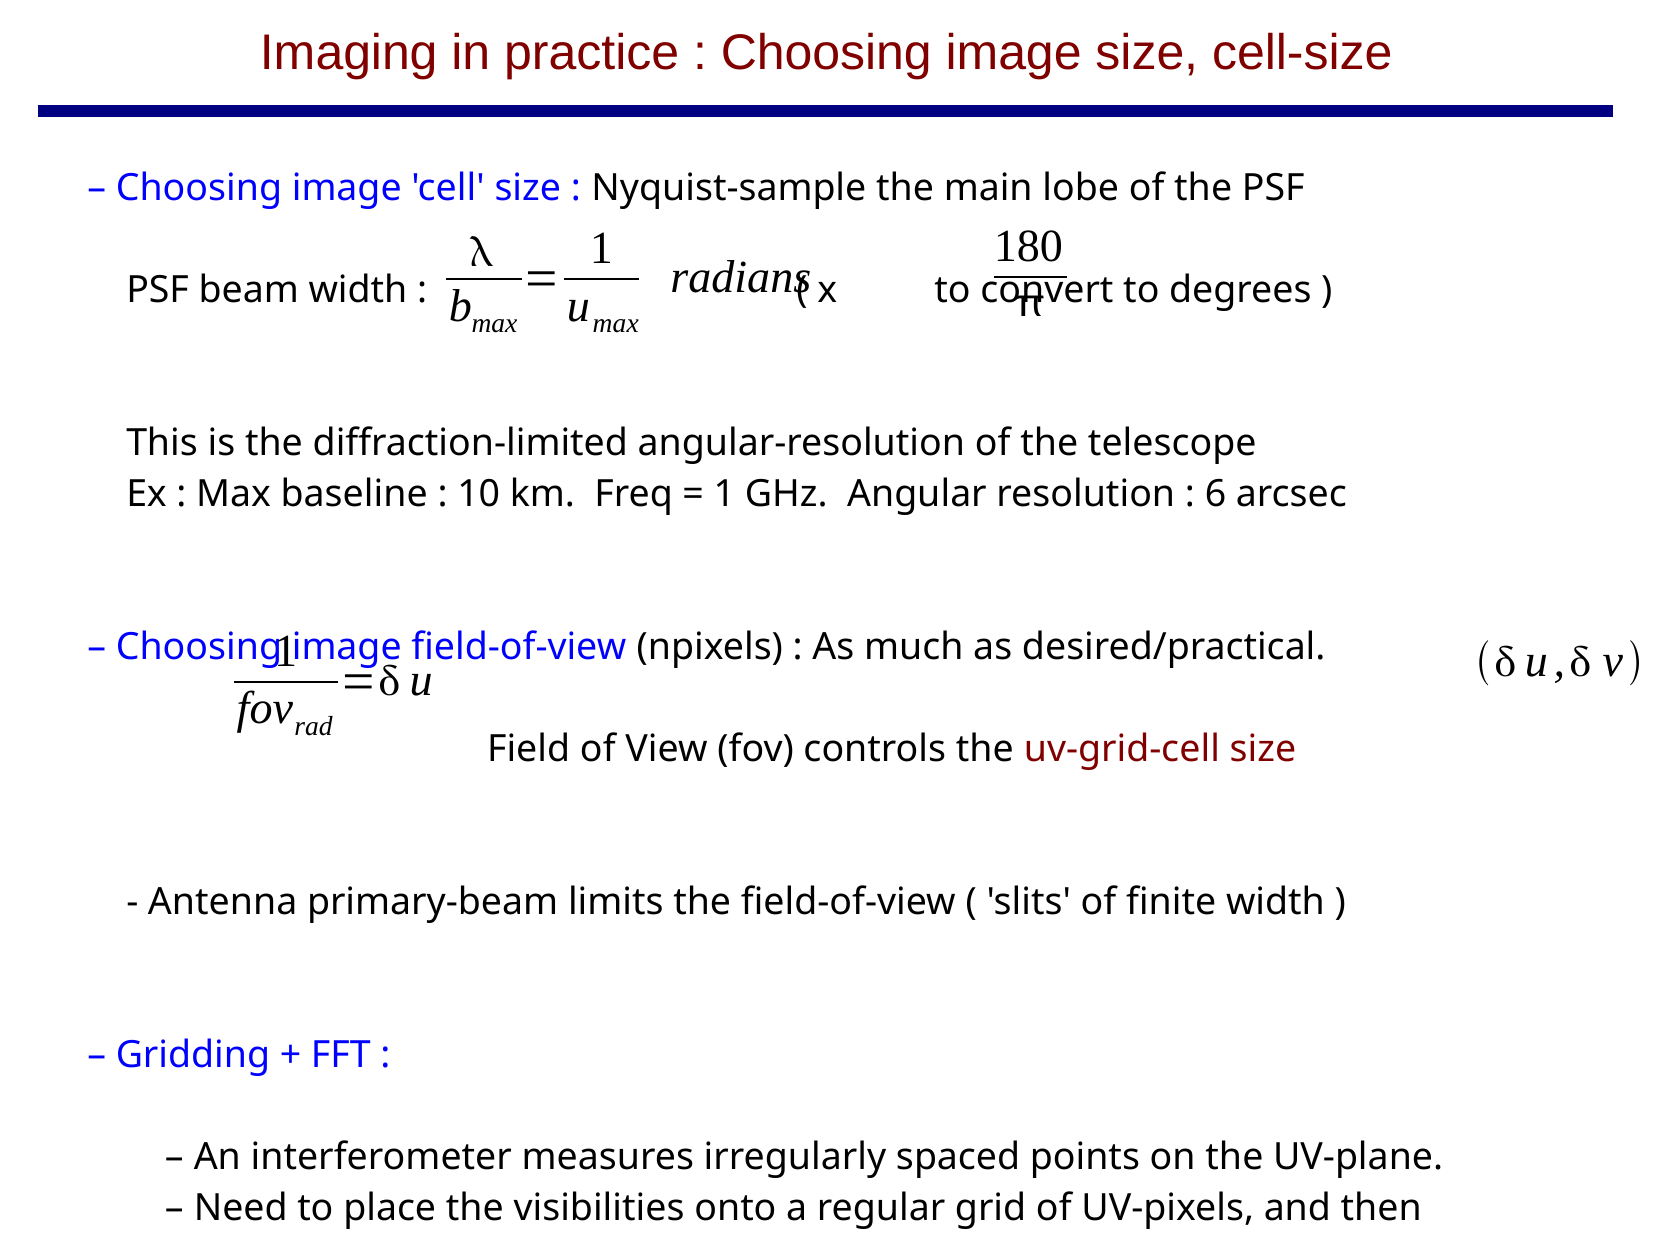

# Imaging in practice : Choosing image size, cell-size
– Choosing image 'cell' size : Nyquist-sample the main lobe of the PSF
 PSF beam width : ( x to convert to degrees )
 This is the diffraction-limited angular-resolution of the telescope
 Ex : Max baseline : 10 km. Freq = 1 GHz. Angular resolution : 6 arcsec
– Choosing image field-of-view (npixels) : As much as desired/practical.
 Field of View (fov) controls the uv-grid-cell size
 - Antenna primary-beam limits the field-of-view ( 'slits' of finite width )
– Gridding + FFT :
 – An interferometer measures irregularly spaced points on the UV-plane.
 – Need to place the visibilities onto a regular grid of UV-pixels, and then
 take an FFT